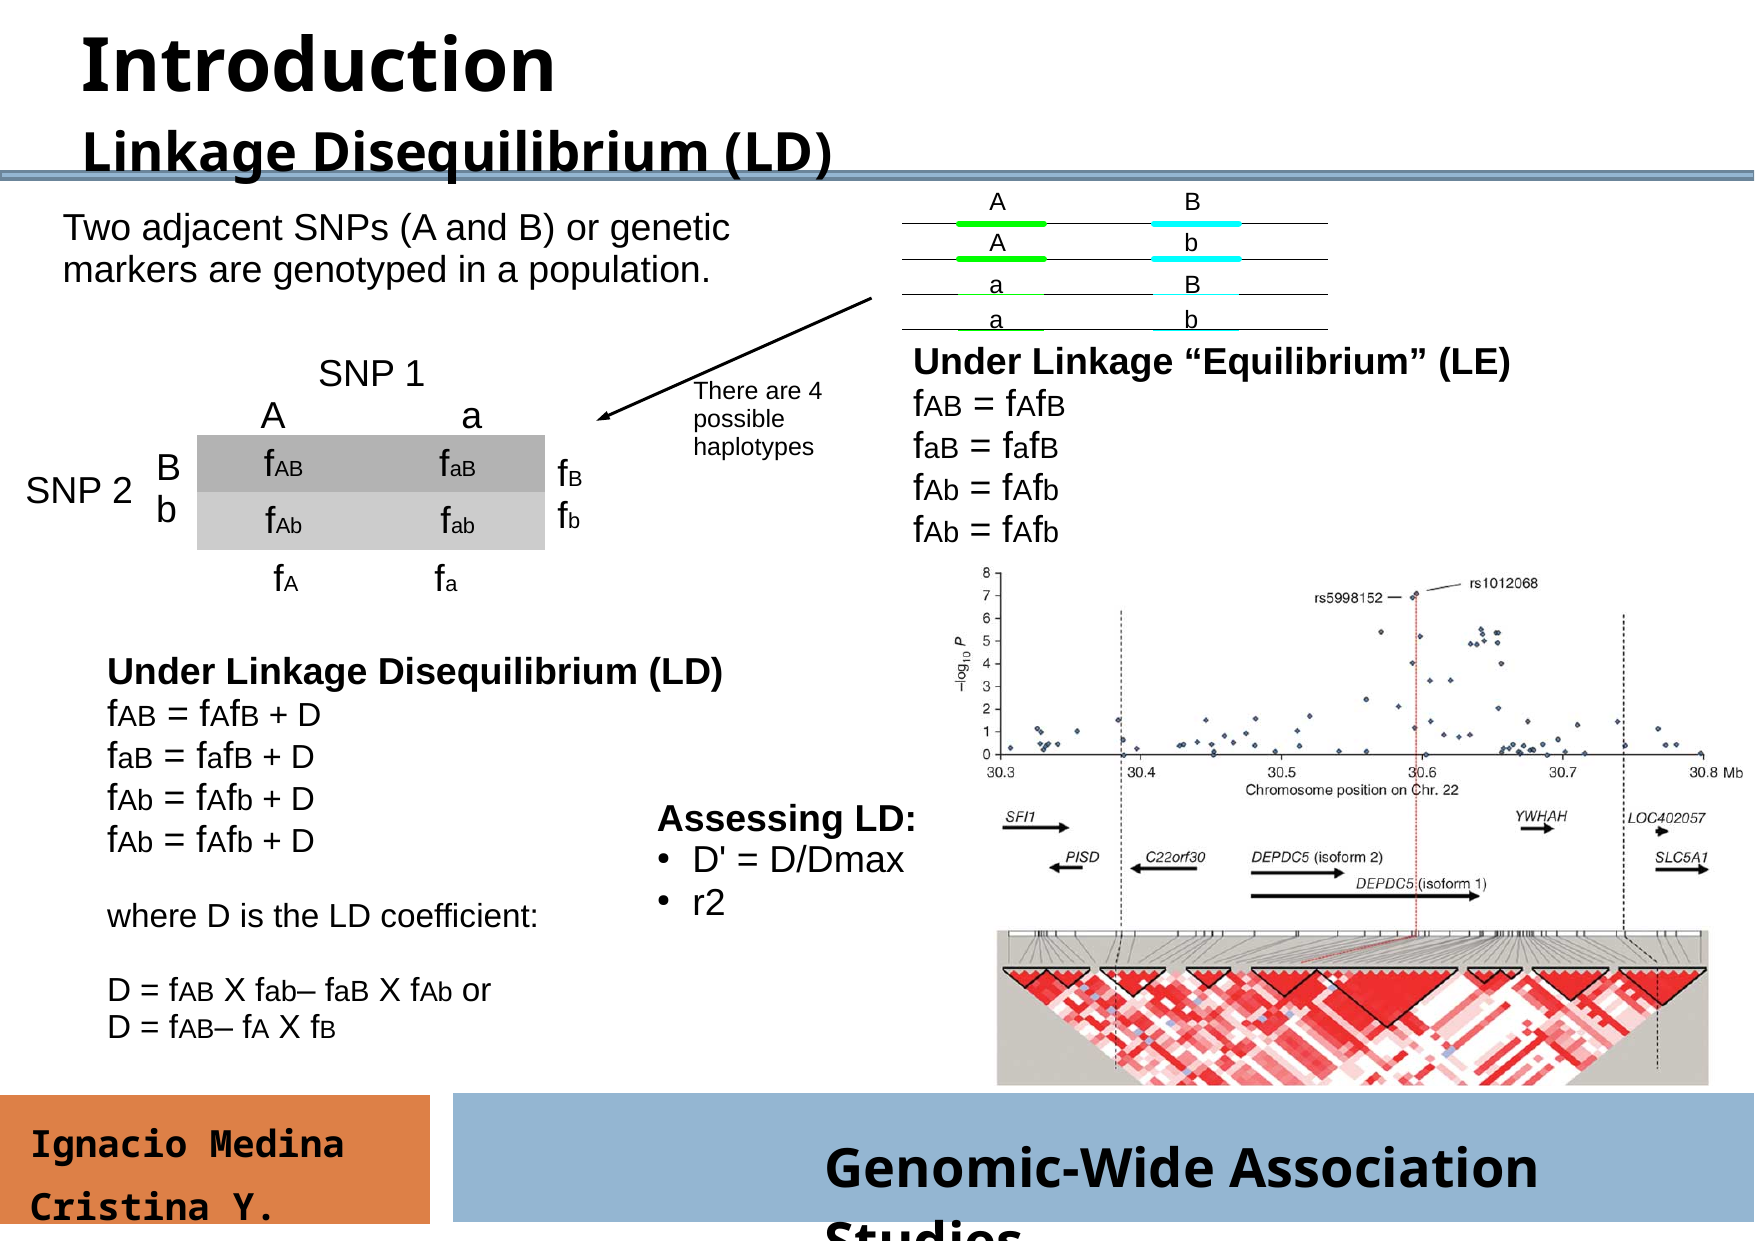

Introduction
Linkage Disequilibrium (LD)
A
B
Two adjacent SNPs (A and B) or genetic markers are genotyped in a population.
A
b
a
B
a
b
Under Linkage “Equilibrium” (LE)
fAB = fAfB
faB = fafB
fAb = fAfb
fAb = fAfb
SNP 1
A a
There are 4 possible haplotypes
| fAB | faB |
| --- | --- |
| fAb | fab |
B
b
fB
fb
SNP 2
fA fa
Under Linkage Disequilibrium (LD)
fAB = fAfB + D
faB = fafB + D
fAb = fAfb + D
fAb = fAfb + D
where D is the LD coefficient:
D = fAB Х fab– faB Х fAb or
D = fAB– fA Х fB
Assessing LD:
D' = D/Dmax
r2
Ignacio Medina
Cristina Y. González
Genomic-Wide Association Studies